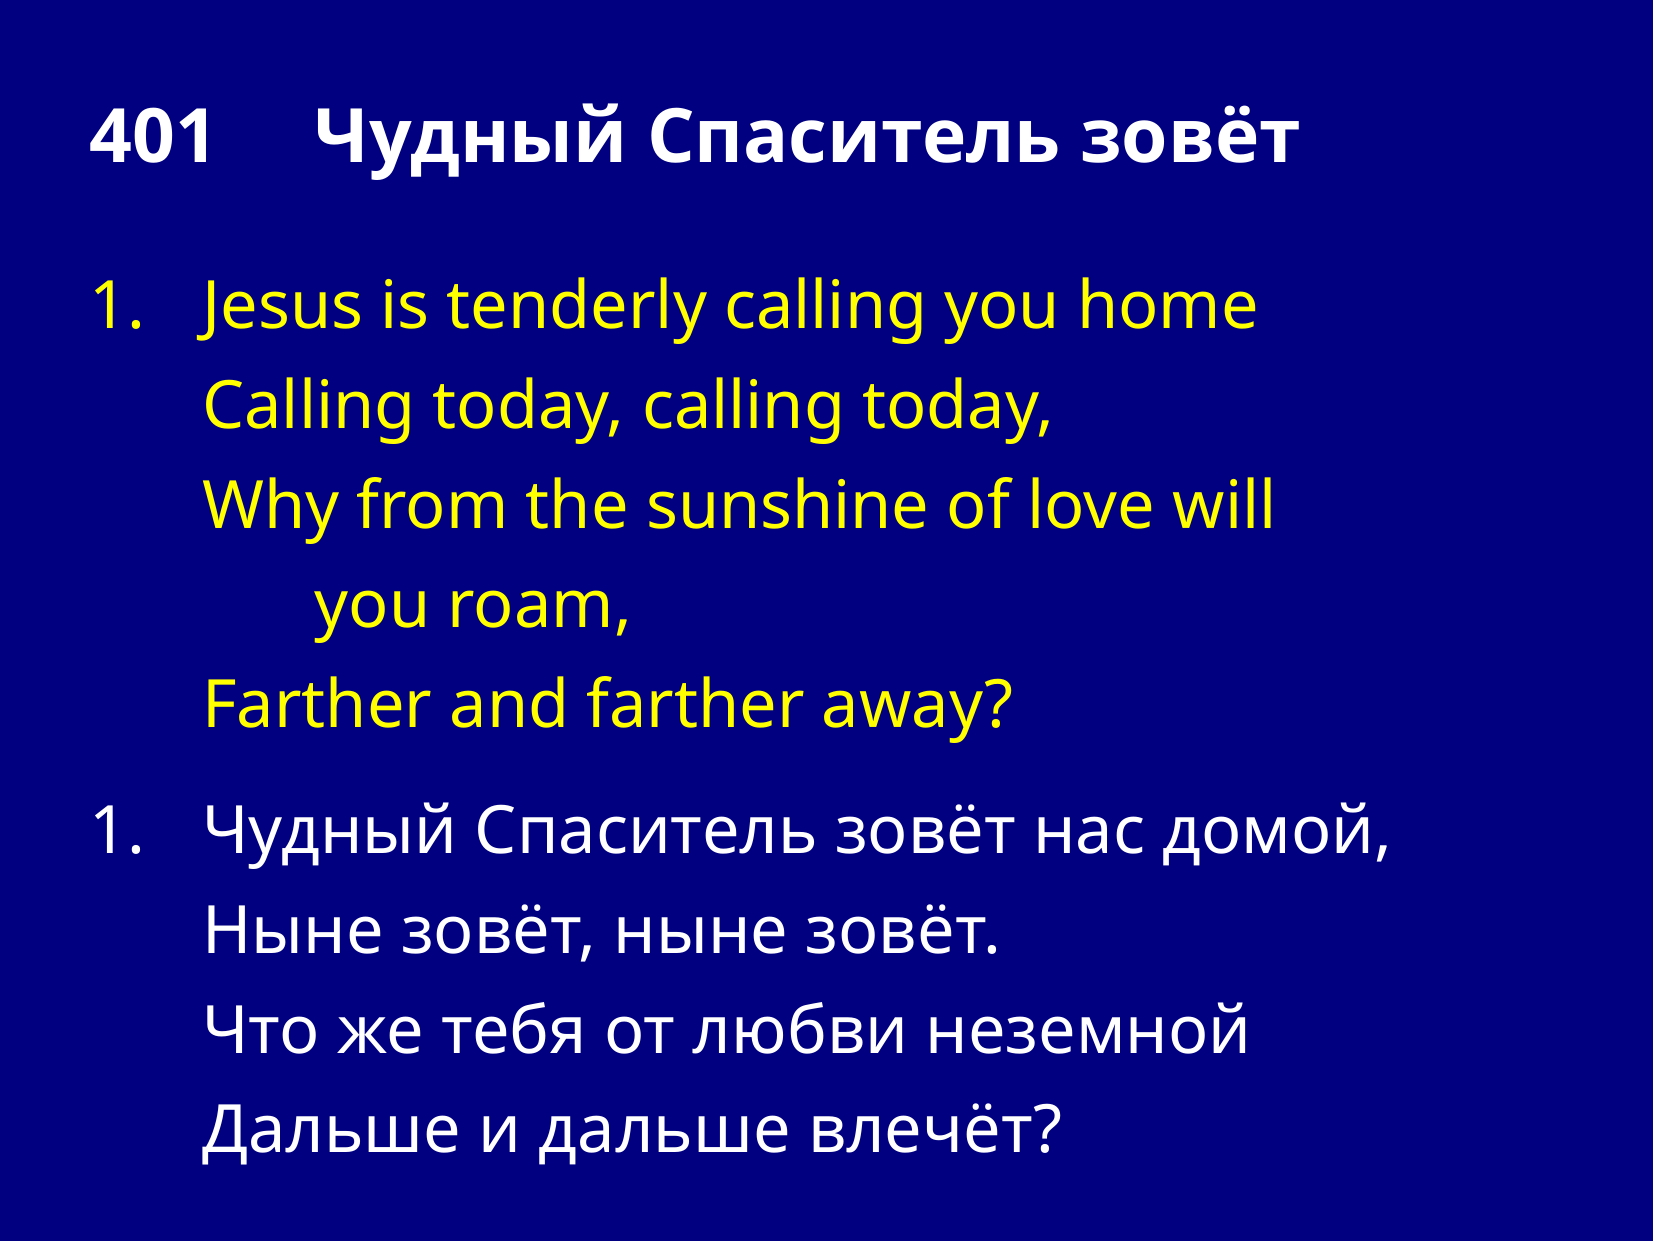

401	Чудный Спаситель зовёт
1.	Jesus is tenderly calling you home
	Calling today, calling today,
	Why from the sunshine of love will
		you roam,
	Farther and farther away?
1.	Чудный Спаситель зовёт нас домой,
	Ныне зовёт, ныне зовёт.
	Что же тебя от любви неземной
	Дальше и дальше влечёт?